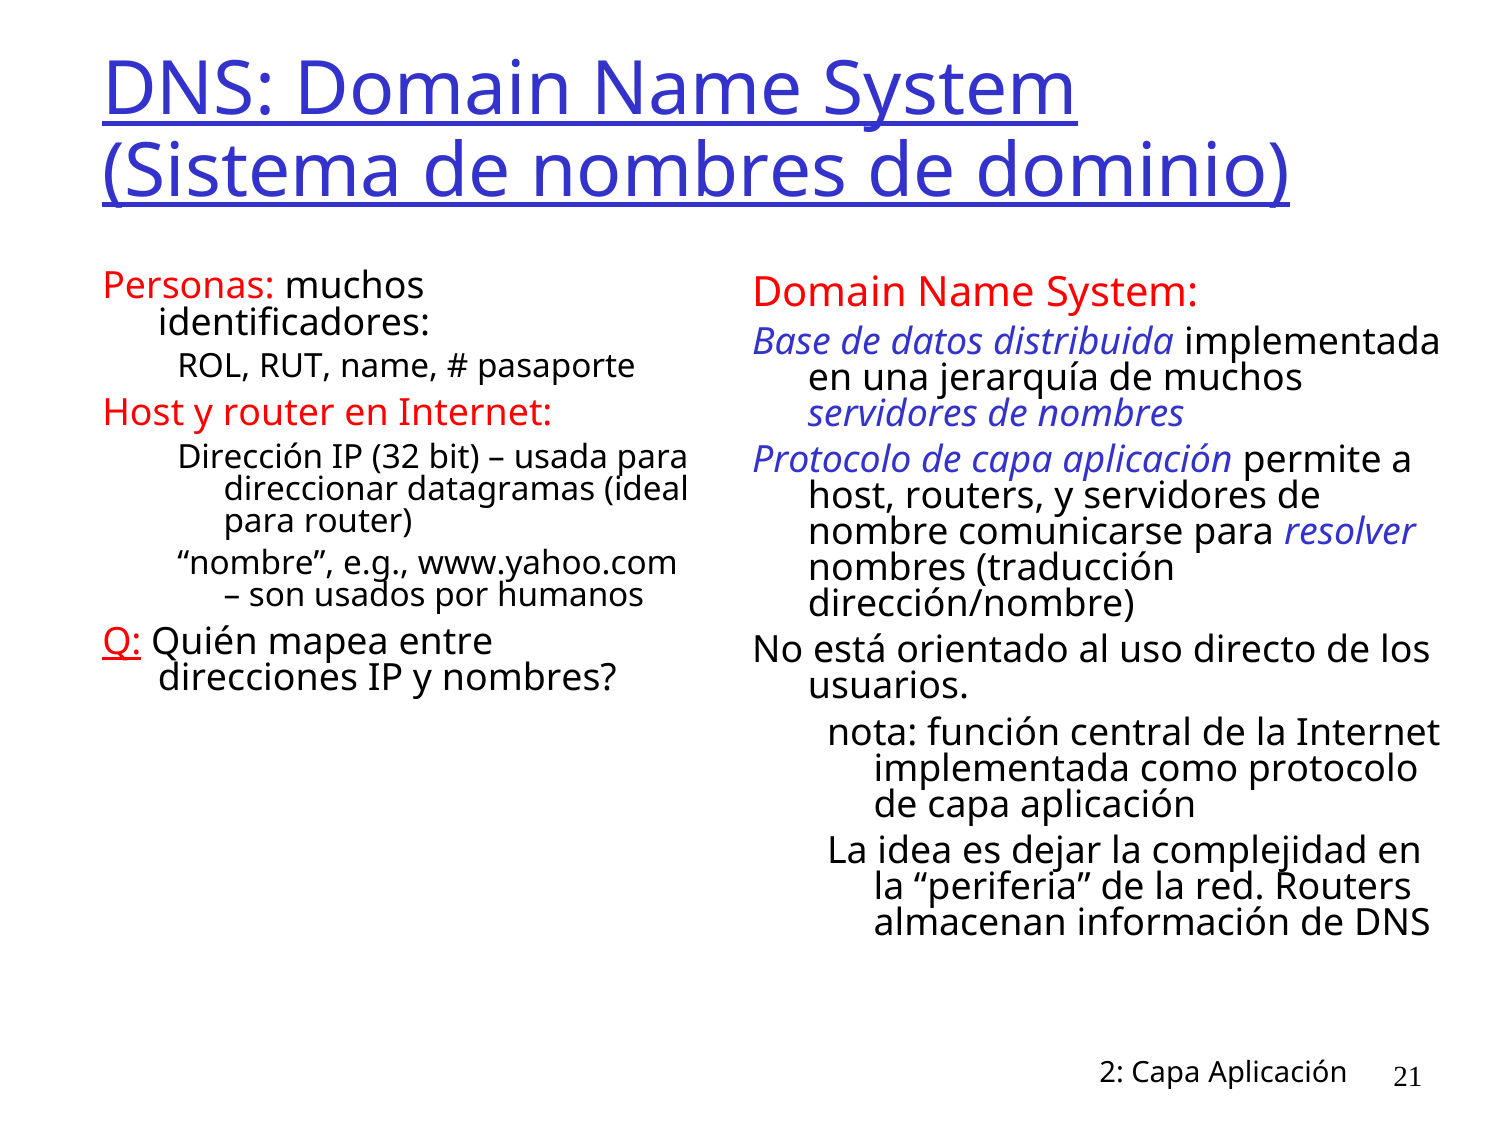

DNS: Domain Name System (Sistema de nombres de dominio)‏
Personas: muchos identificadores:
ROL, RUT, name, # pasaporte
Host y router en Internet:
Dirección IP (32 bit) – usada para direccionar datagramas (ideal para router)‏
“nombre”, e.g., www.yahoo.com – son usados por humanos
Q: Quién mapea entre direcciones IP y nombres?
Domain Name System:
Base de datos distribuida implementada en una jerarquía de muchos servidores de nombres
Protocolo de capa aplicación permite a host, routers, y servidores de nombre comunicarse para resolver nombres (traducción dirección/nombre)‏
No está orientado al uso directo de los usuarios.
nota: función central de la Internet implementada como protocolo de capa aplicación
La idea es dejar la complejidad en la “periferia” de la red. Routers almacenan información de DNS